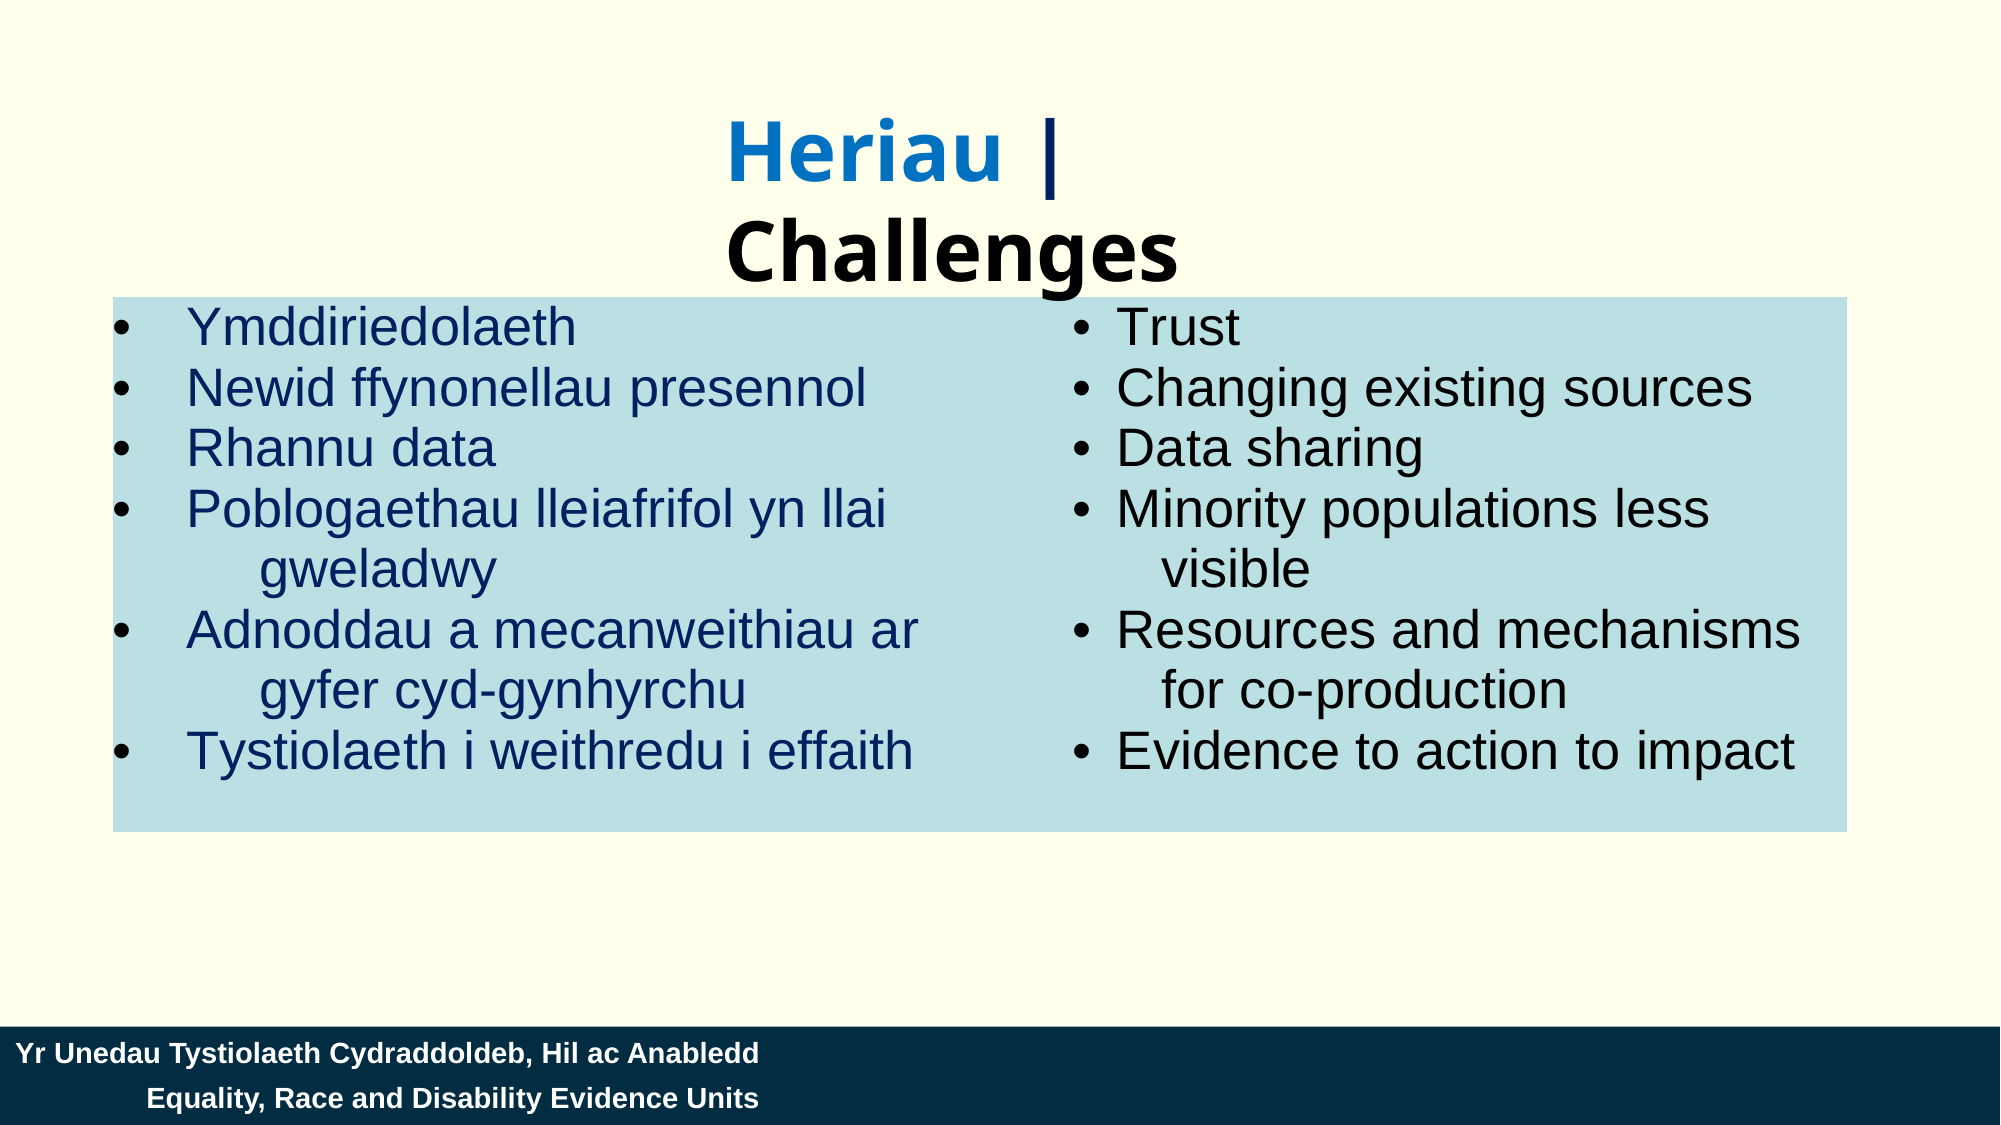

Heriau | Challenges
| Ymddiriedolaeth Newid ffynonellau presennol Rhannu data Poblogaethau lleiafrifol yn llai gweladwy Adnoddau a mecanweithiau ar gyfer cyd-gynhyrchu Tystiolaeth i weithredu i effaith |
| --- |
| Trust Changing existing sources Data sharing Minority populations less visible Resources and mechanisms for co-production Evidence to action to impact |
| --- |
Yr Unedau Tystiolaeth Cydraddoldeb, Hil ac Anabledd
Equality, Race and Disability Evidence Units